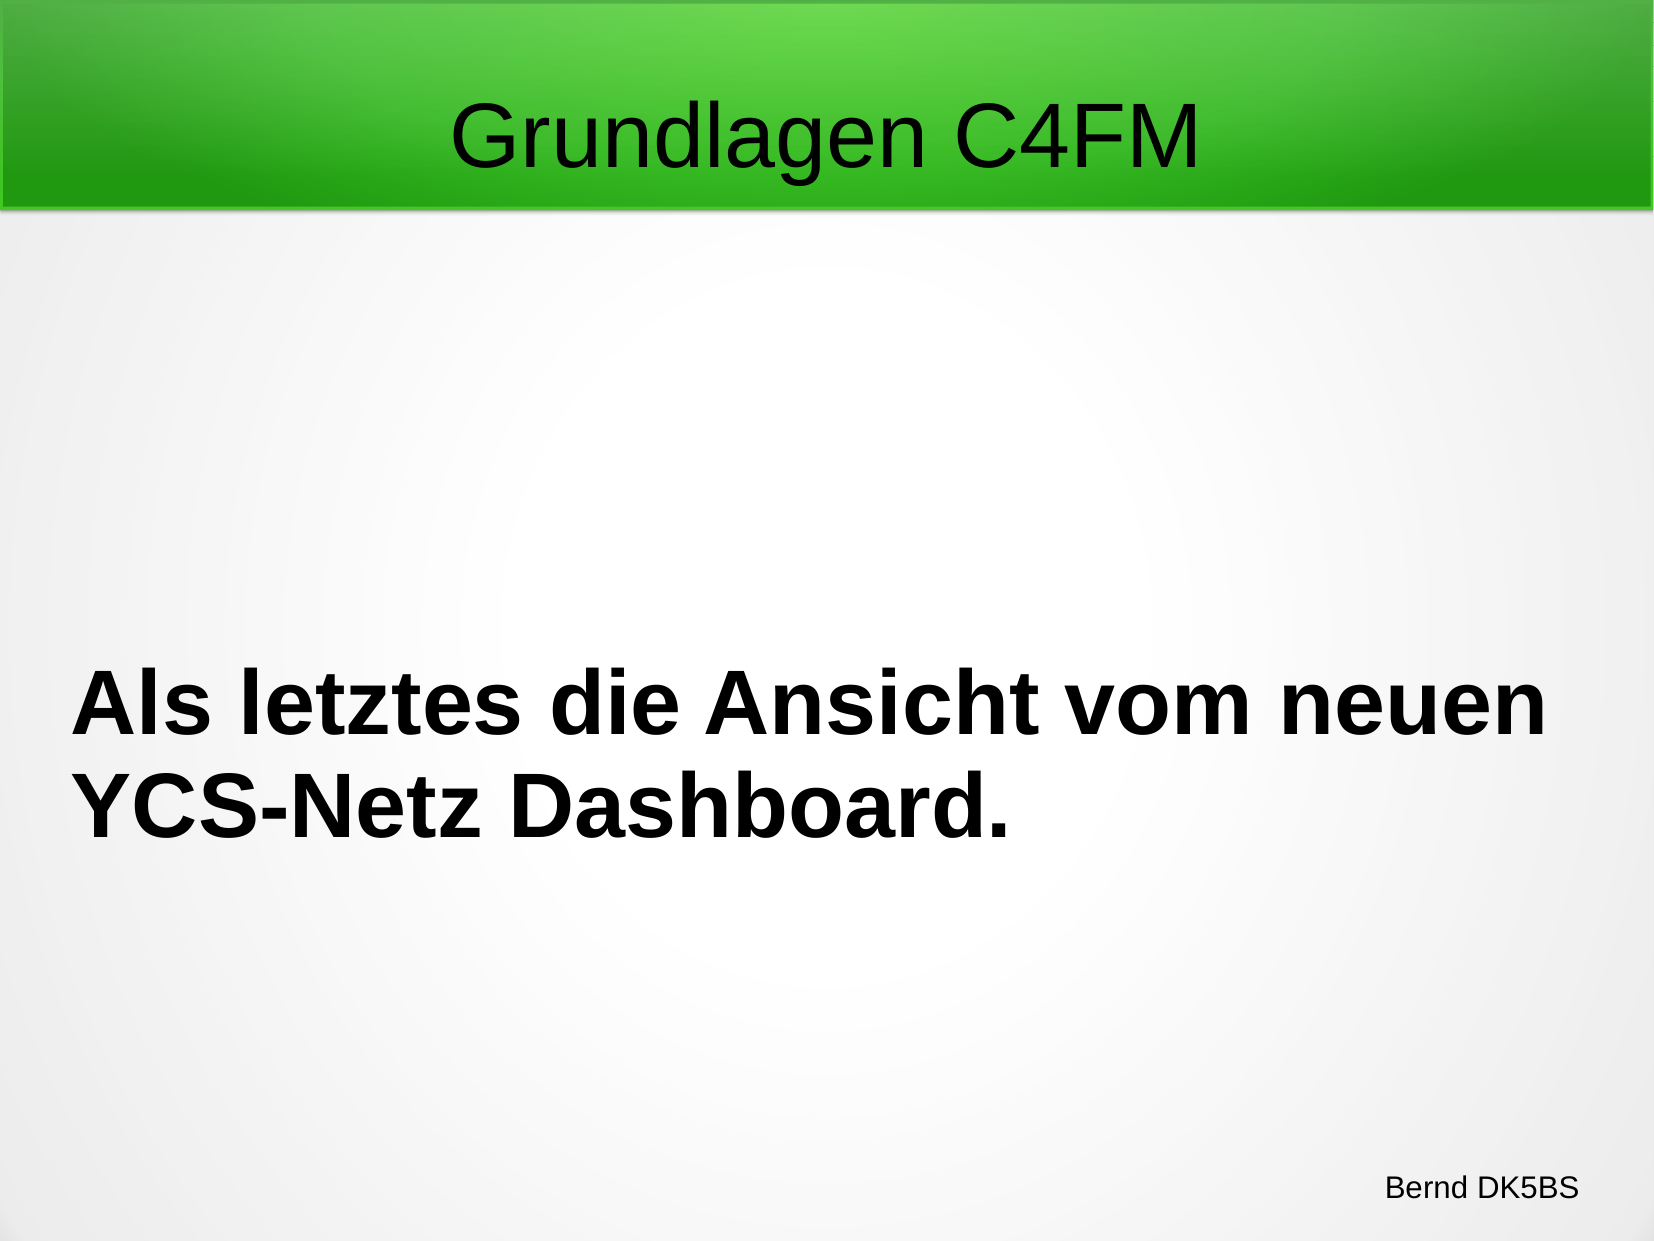

# Grundlagen C4FM
Als letztes die Ansicht vom neuen YCS-Netz Dashboard.
Bernd DK5BS